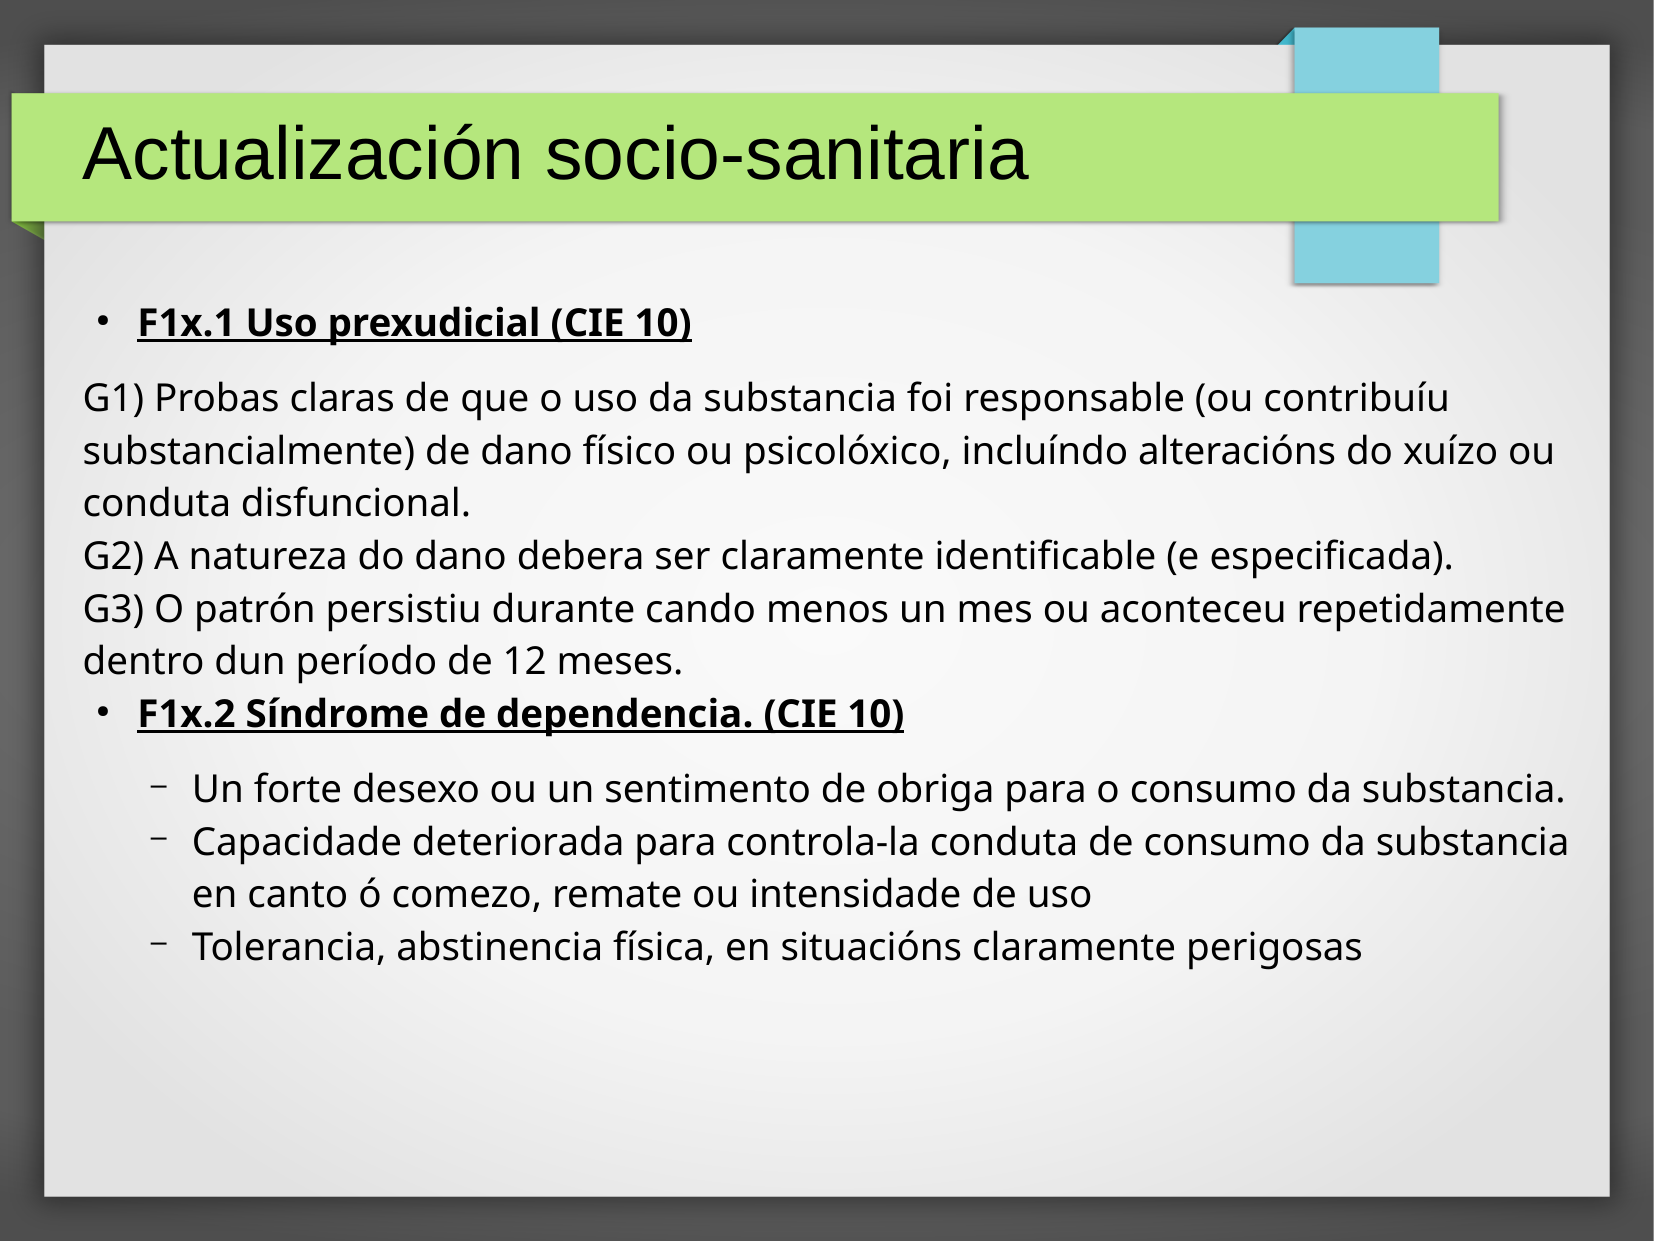

# Actualización socio-sanitaria
F1x.1 Uso prexudicial (CIE 10)
G1) Probas claras de que o uso da substancia foi responsable (ou contribuíu substancialmente) de dano físico ou psicolóxico, incluíndo alteracións do xuízo ou conduta disfuncional.
G2) A natureza do dano debera ser claramente identificable (e especificada).
G3) O patrón persistiu durante cando menos un mes ou aconteceu repetidamente dentro dun período de 12 meses.
F1x.2 Síndrome de dependencia. (CIE 10)
Un forte desexo ou un sentimento de obriga para o consumo da substancia.
Capacidade deteriorada para controla-la conduta de consumo da substancia en canto ó comezo, remate ou intensidade de uso
Tolerancia, abstinencia física, en situacións claramente perigosas